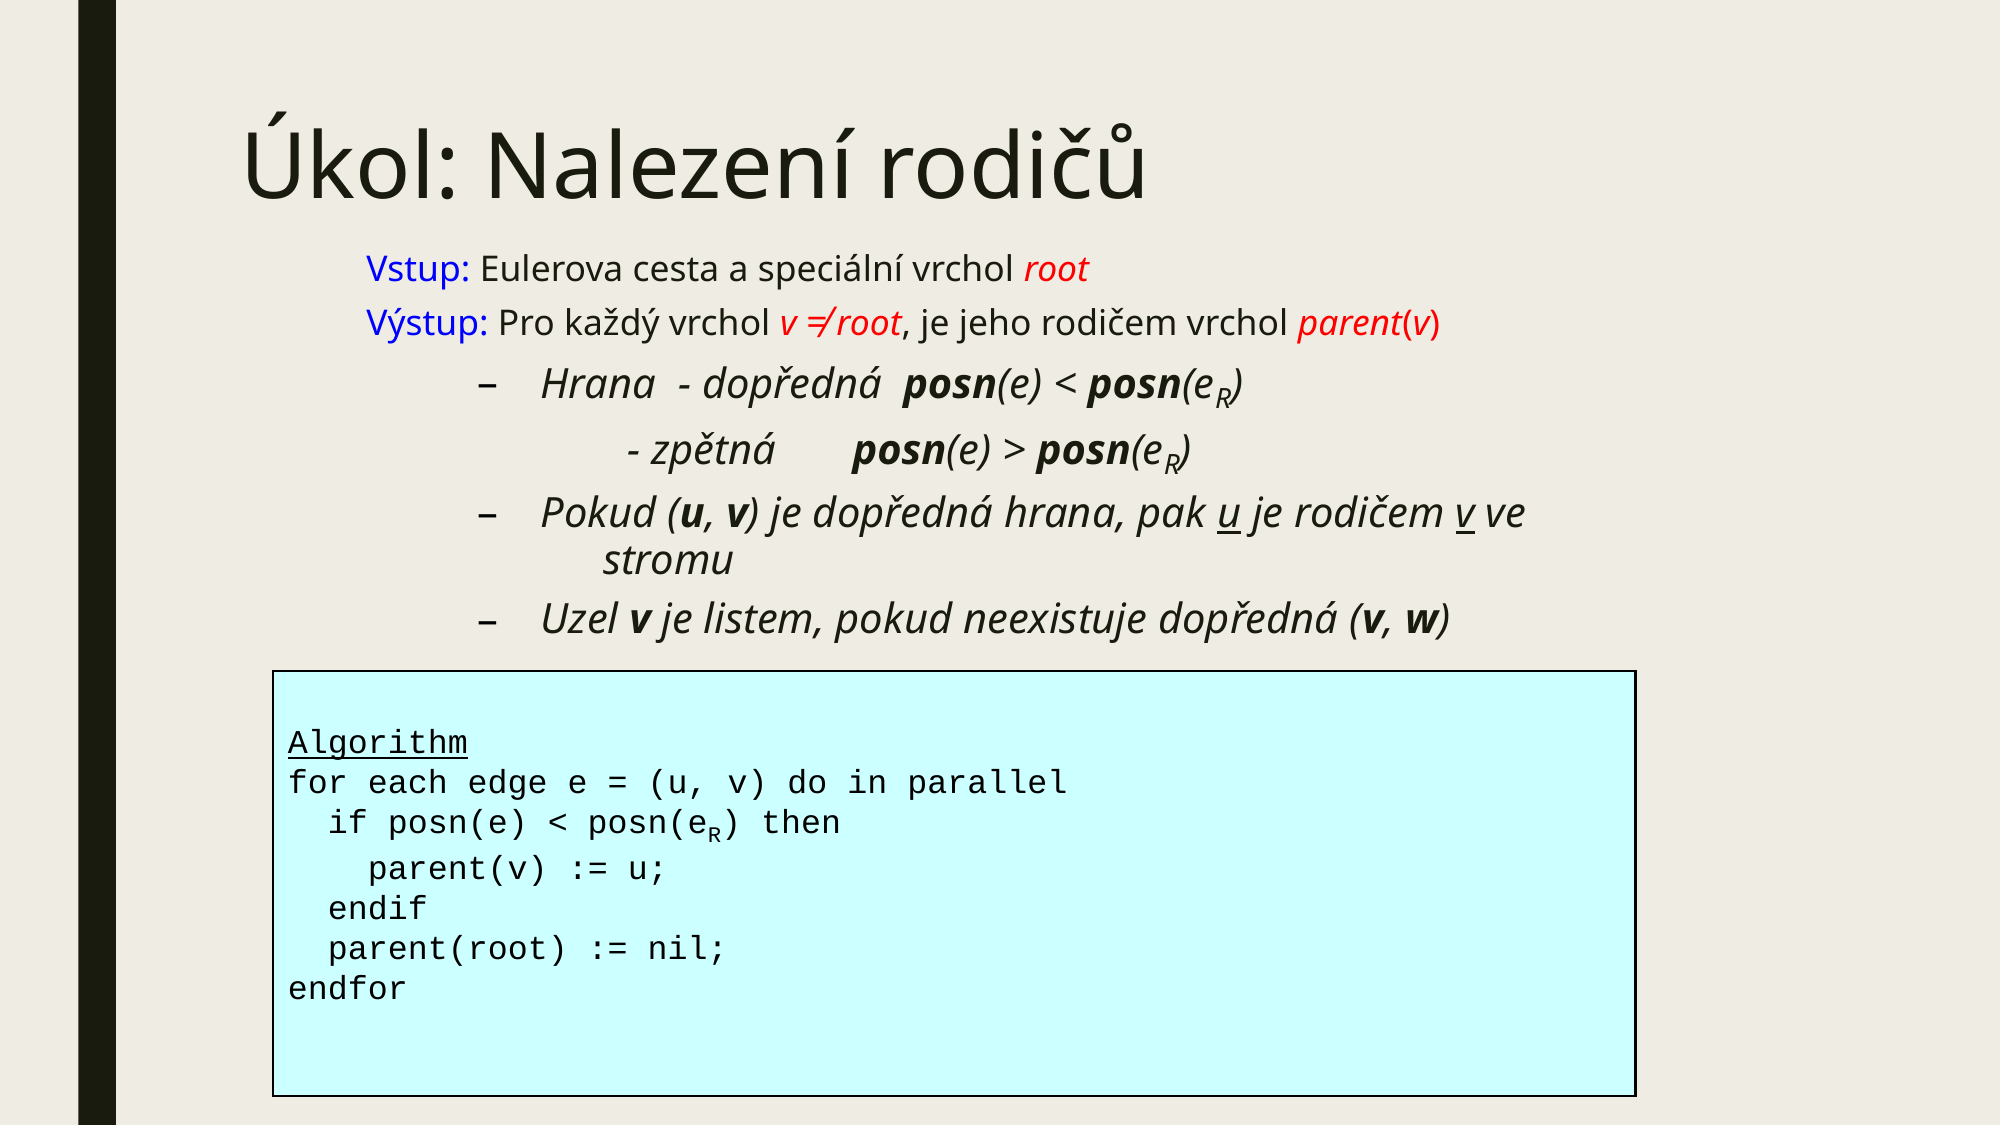

# Úkol: Nalezení rodičů
Vstup: Eulerova cesta a speciální vrchol root
Výstup: Pro každý vrchol v ≠ root, je jeho rodičem vrchol parent(v)
Hrana	- dopředná	posn(e) < posn(eR)
		- zpětná		posn(e) > posn(eR)
Pokud (u, v) je dopředná hrana, pak u je rodičem v ve stromu
Uzel v je listem, pokud neexistuje dopředná (v, w)
Algorithm
for each edge e = (u, v) do in parallel
 if posn(e) < posn(eR) then
 parent(v) := u;
 endif
 parent(root) := nil;
endfor